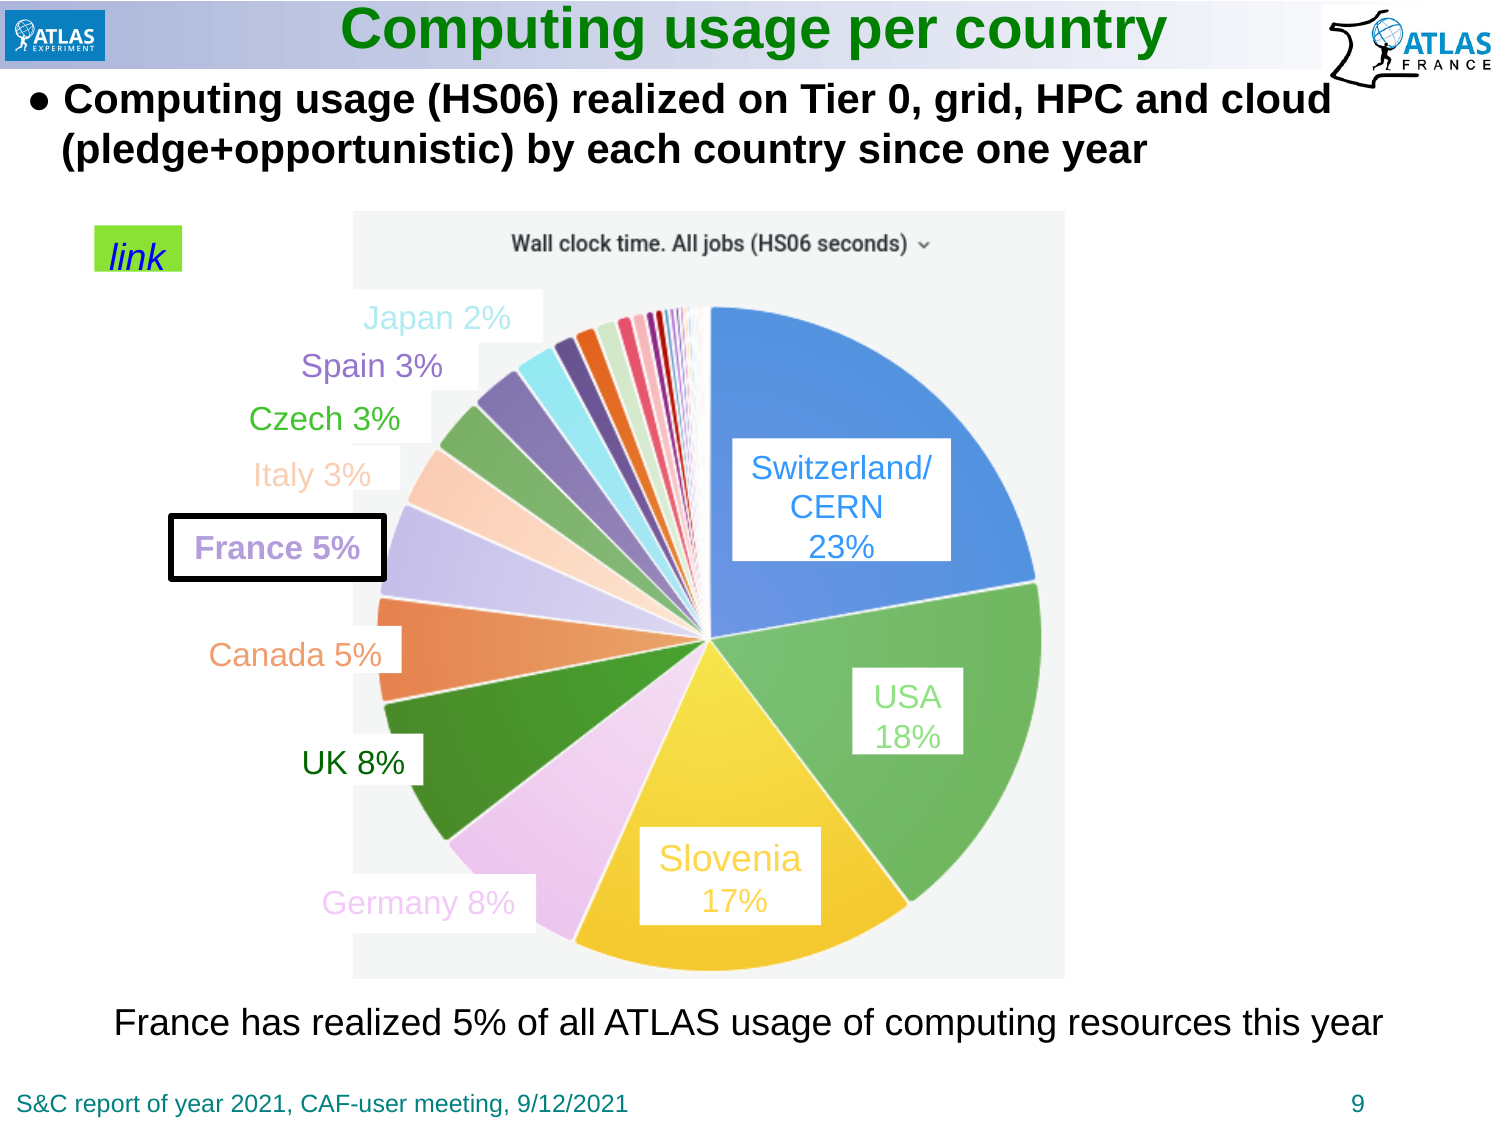

Computing usage per country
● Computing usage (HS06) realized on Tier 0, grid, HPC and cloud
 (pledge+opportunistic) by each country since one year
link
Japan 2%
Spain 3%
Czech 3%
Switzerland/CERN
23%
Italy 3%
France 5%
Canada 5%
USA
18%
UK 8%
Slovenia
 17%
Germany 8%
France has realized 5% of all ATLAS usage of computing resources this year